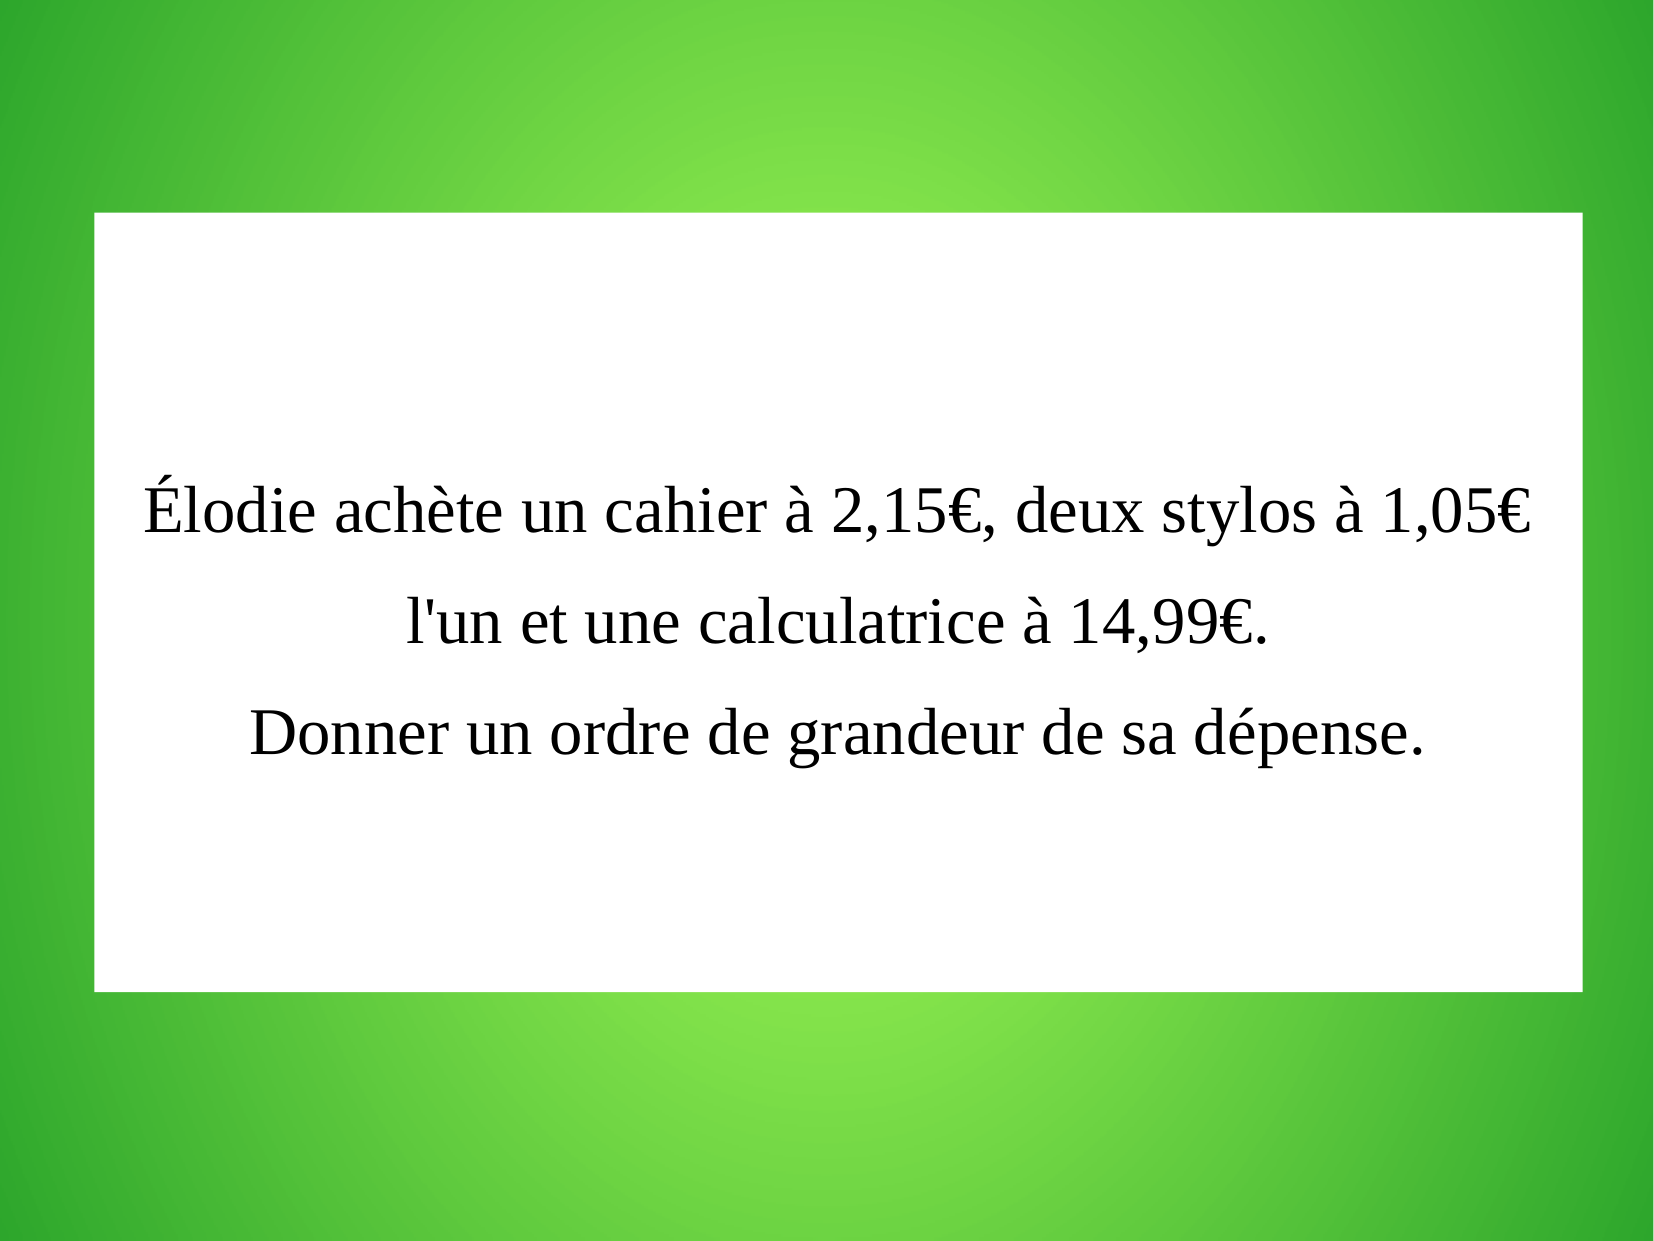

# Élodie achète un cahier à 2,15€, deux stylos à 1,05€ l'un et une calculatrice à 14,99€.
Donner un ordre de grandeur de sa dépense.